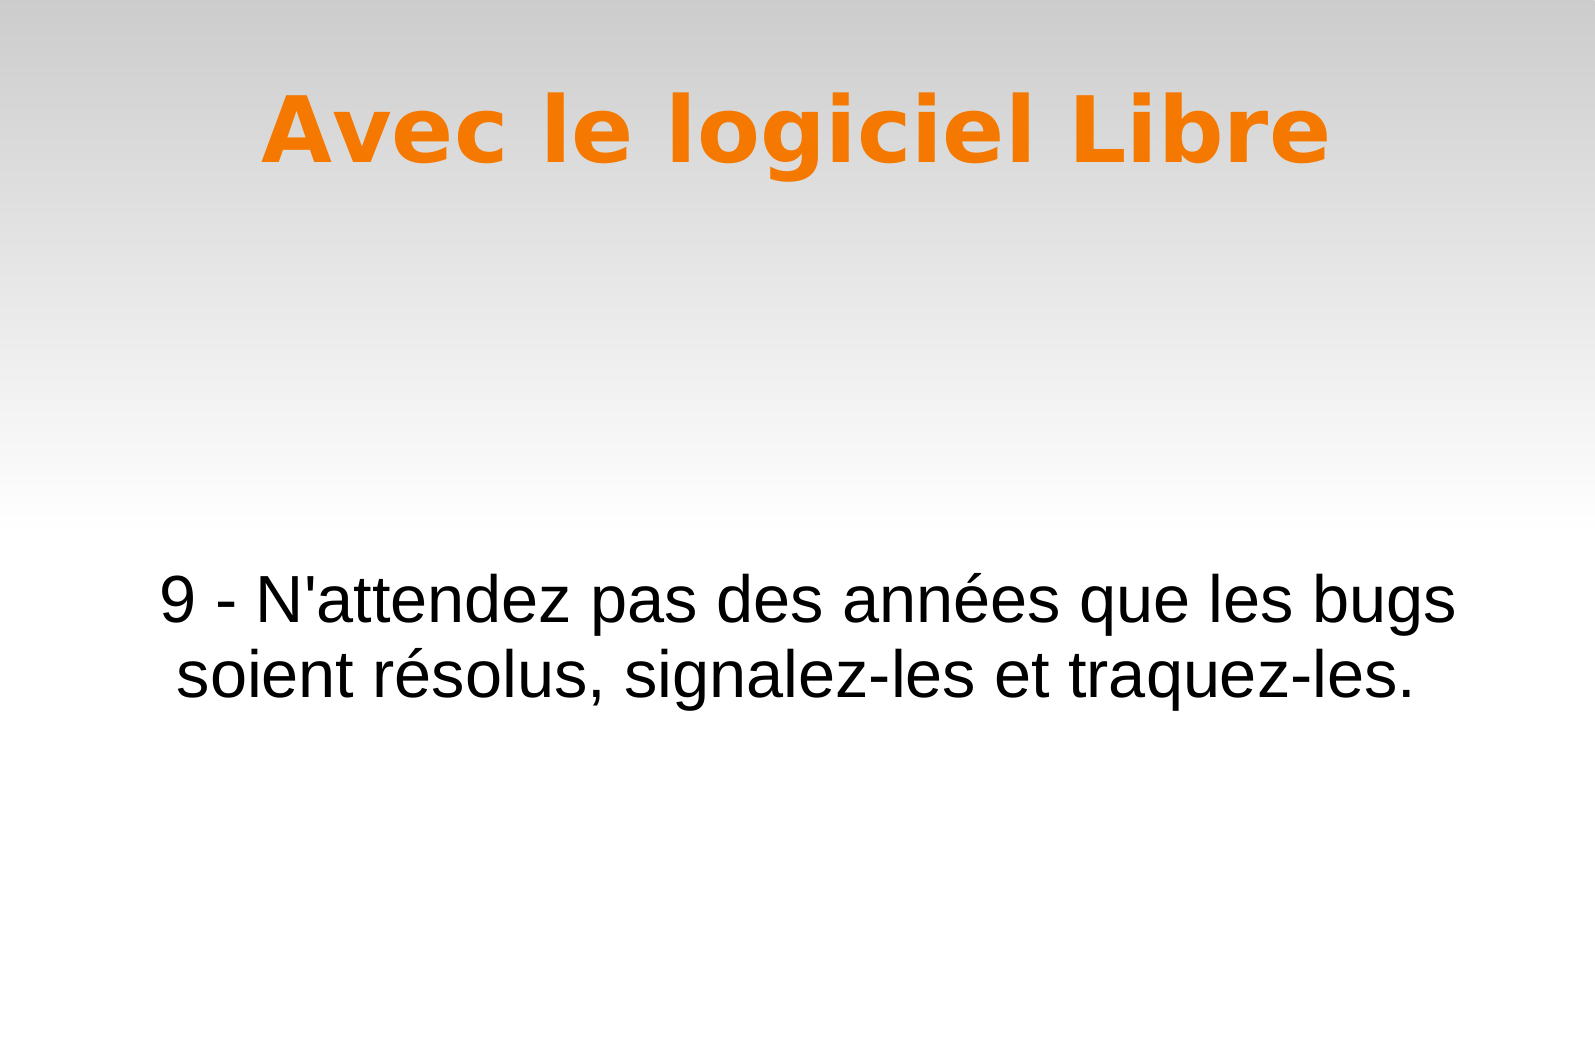

# Avec le logiciel Libre
9 - N'attendez pas des années que les bugs soient résolus, signalez-les et traquez-les.